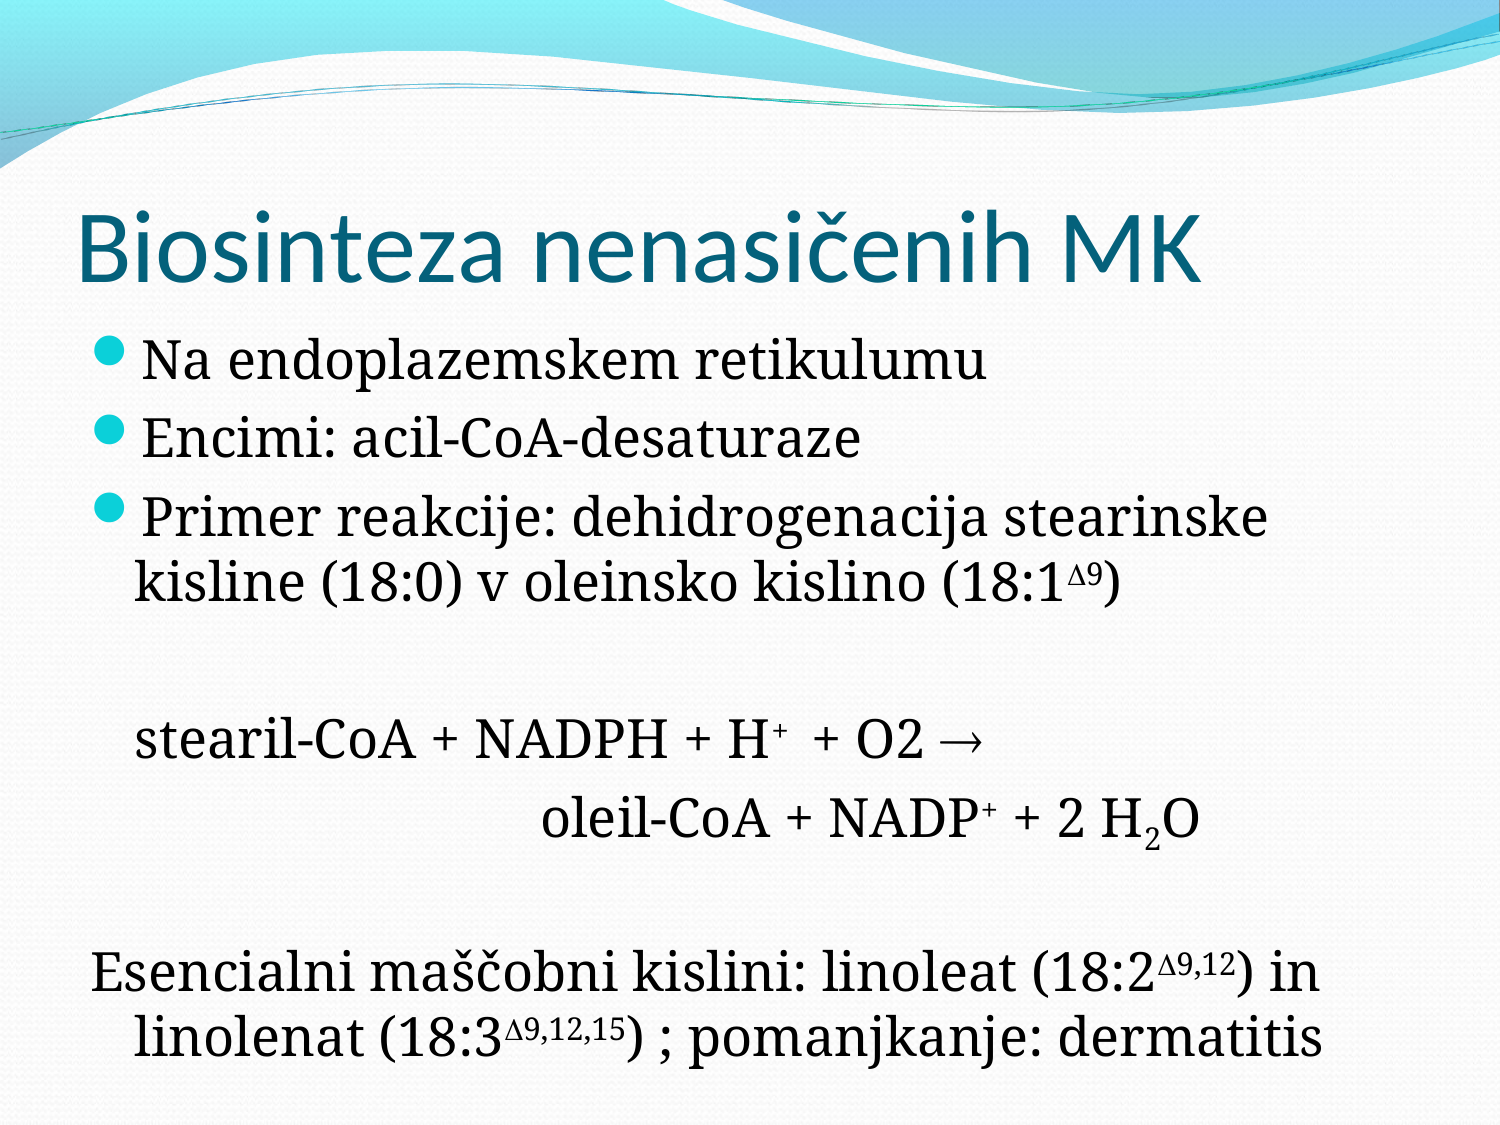

Biosinteza nenasičenih MK
# Na endoplazemskem retikulumu
Encimi: acil-CoA-desaturaze
Primer reakcije: dehidrogenacija stearinske kisline (18:0) v oleinsko kislino (18:19)
	stearil-CoA + NADPH + H+ + O2 
				oleil-CoA + NADP+ + 2 H2O
Esencialni maščobni kislini: linoleat (18:29,12) in linolenat (18:39,12,15) ; pomanjkanje: dermatitis